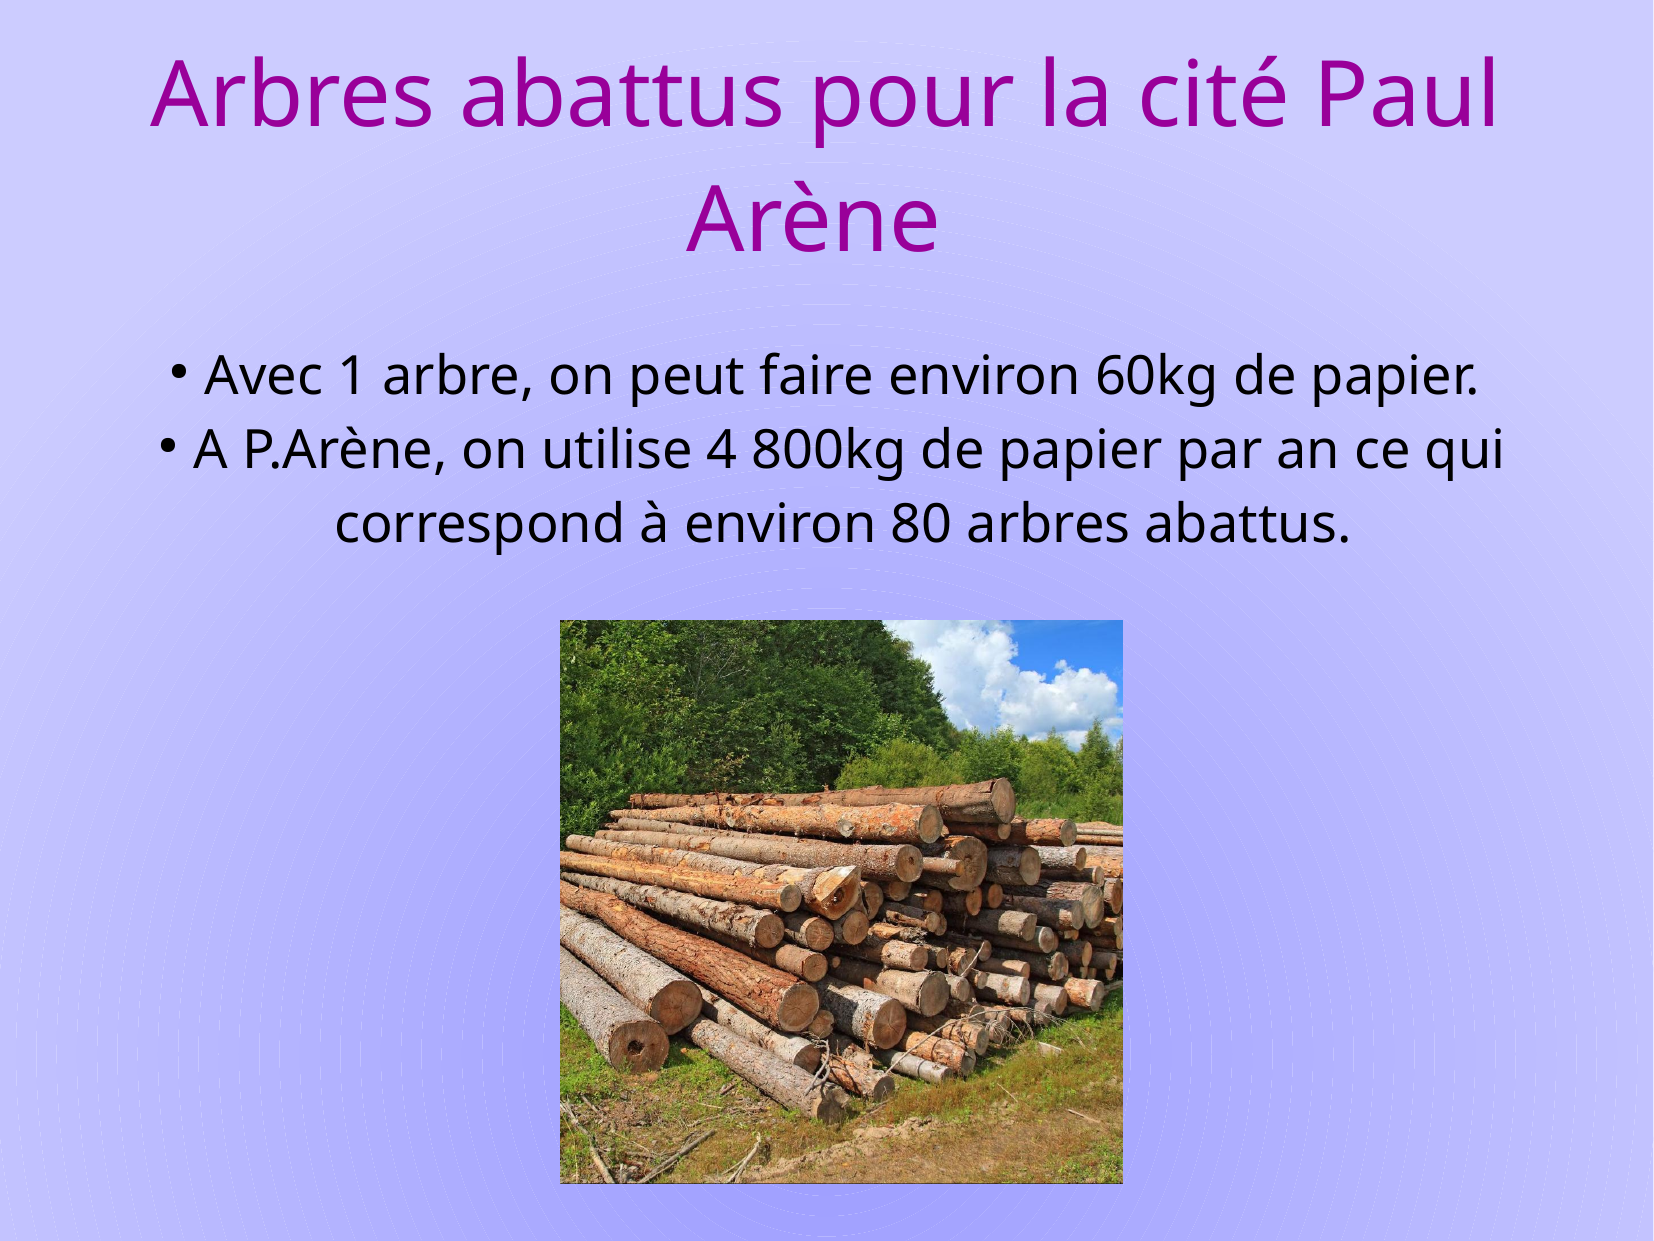

# Arbres abattus pour la cité Paul Arène
Avec 1 arbre, on peut faire environ 60kg de papier.
A P.Arène, on utilise 4 800kg de papier par an ce qui correspond à environ 80 arbres abattus.